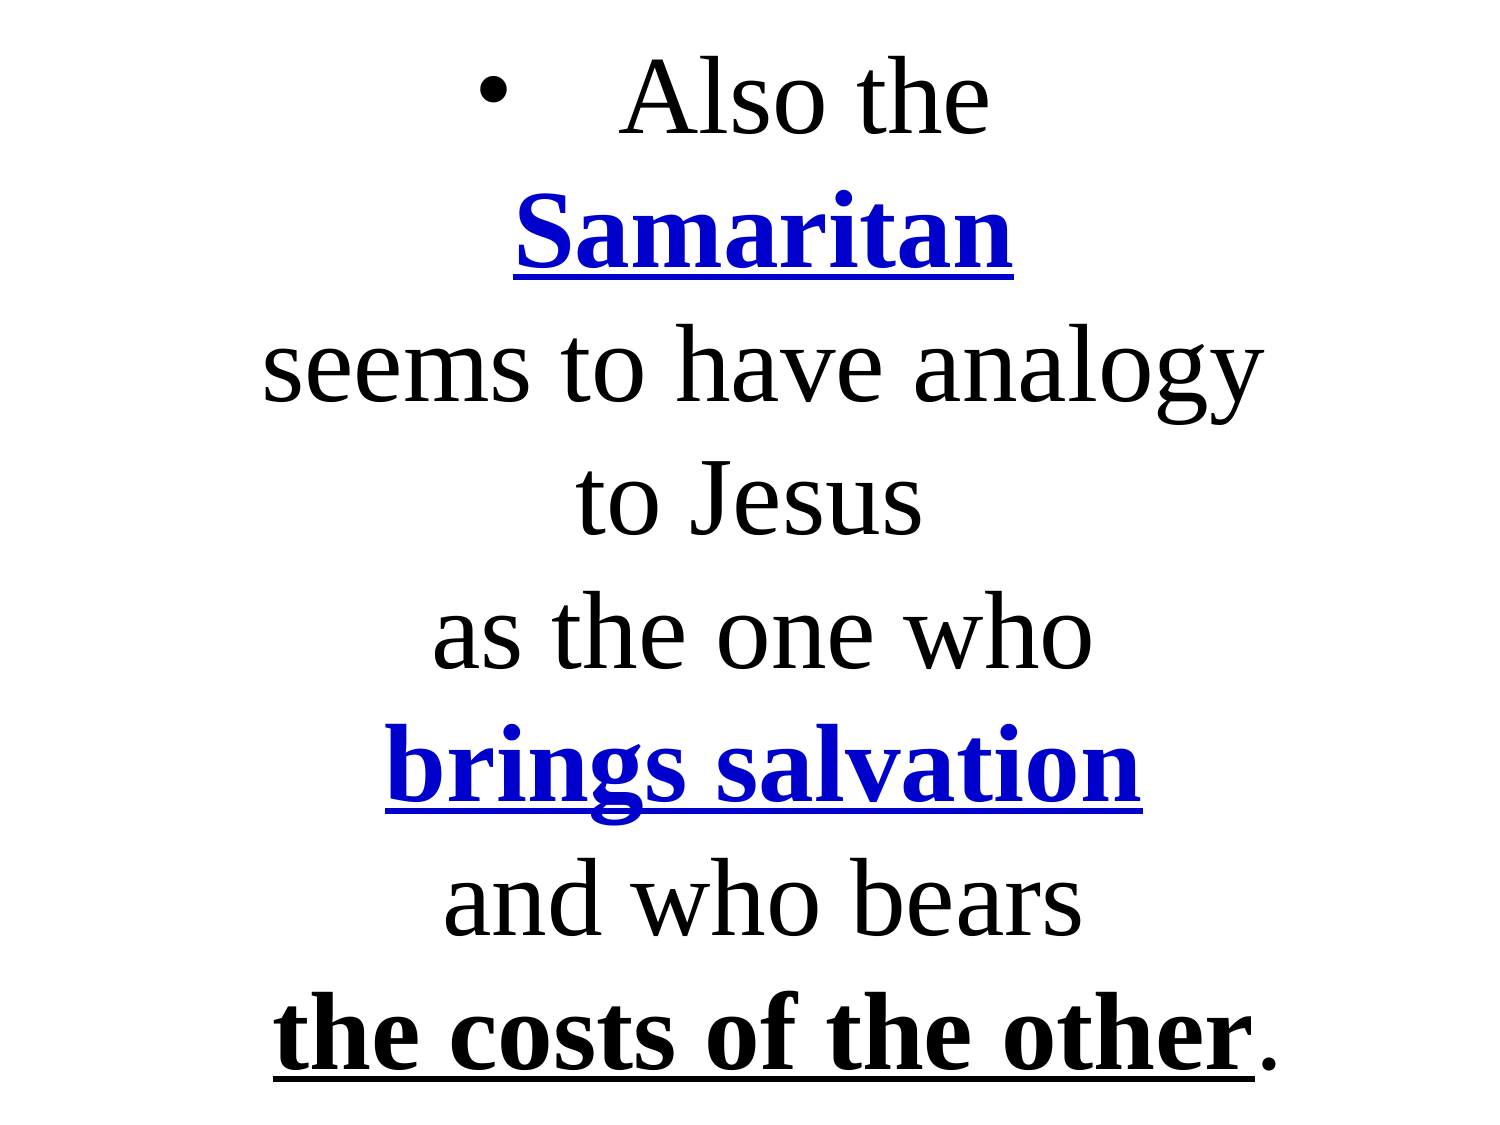

# Also the Samaritan seems to have analogy to Jesus as the one who brings salvation and who bears the costs of the other.
39